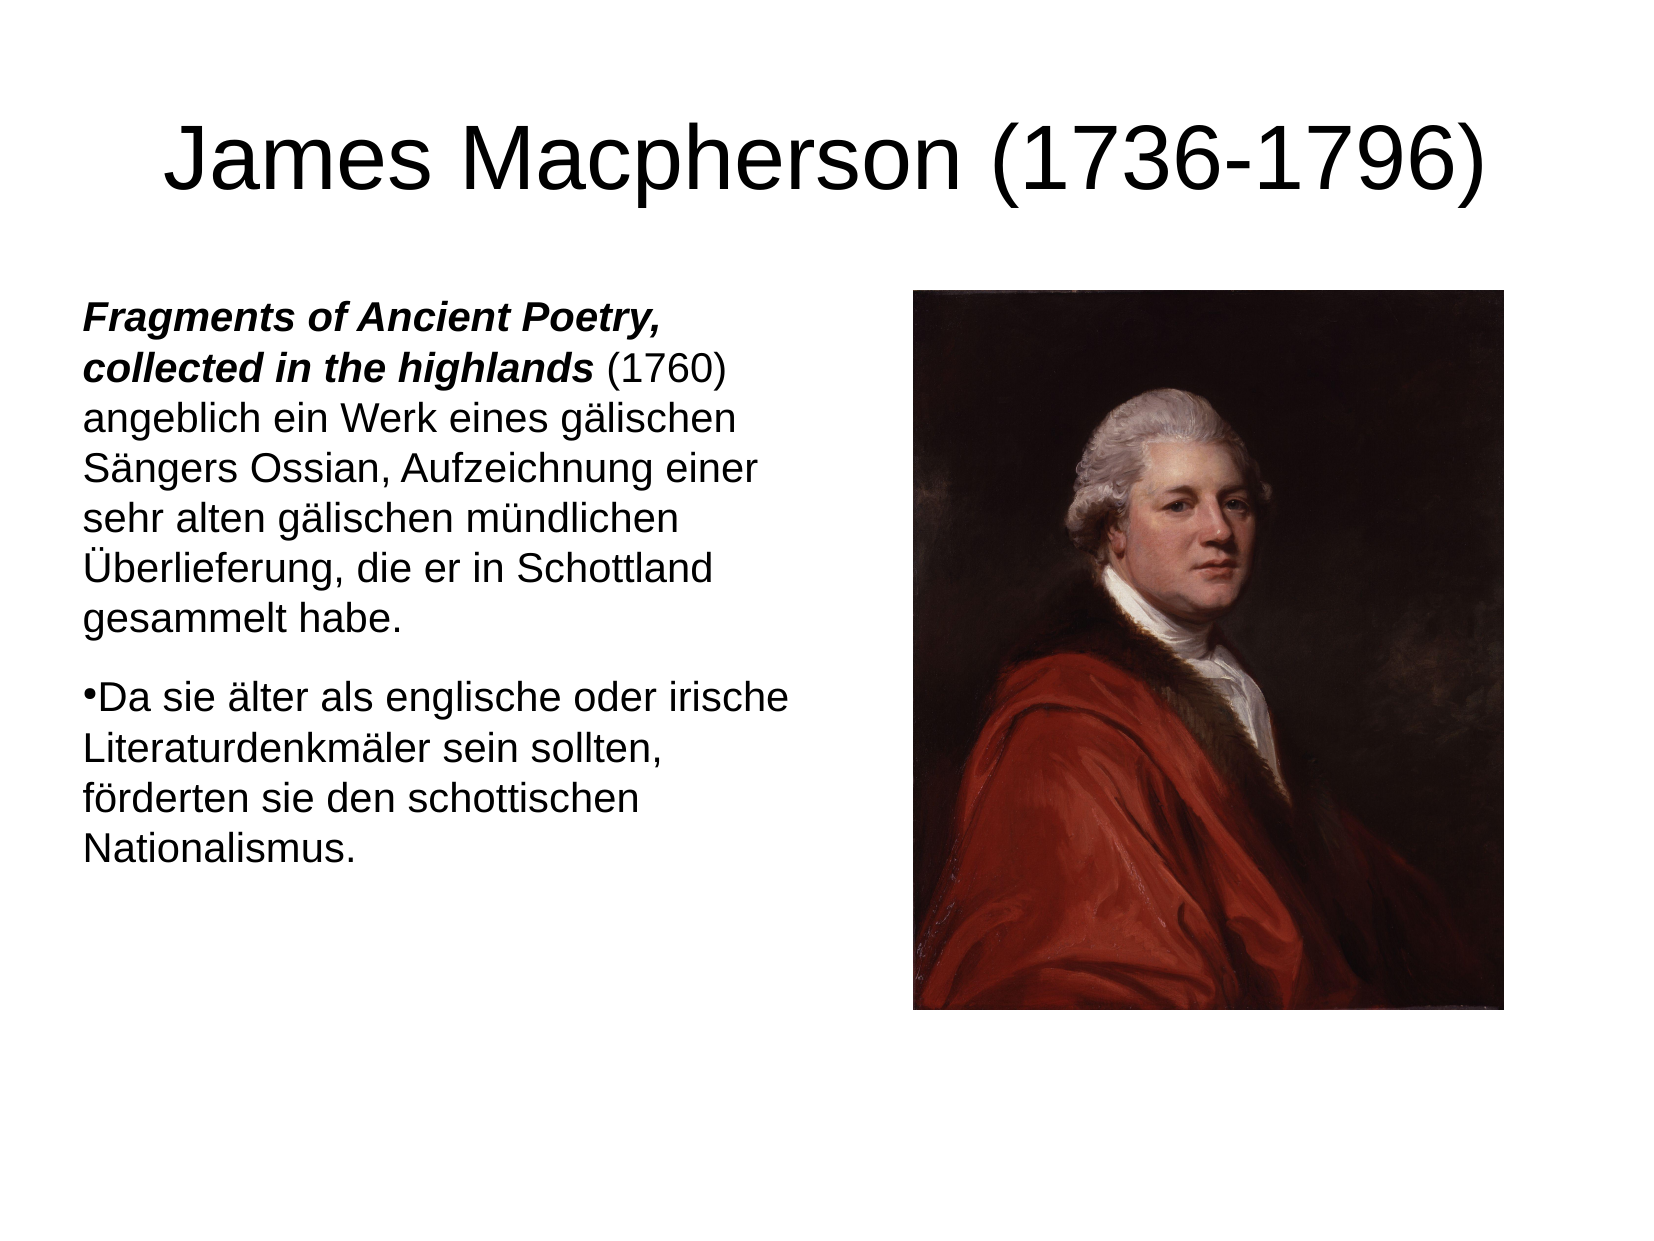

# James Macpherson (1736-1796)
Fragments of Ancient Poetry, collected in the highlands (1760) angeblich ein Werk eines gälischen Sängers Ossian, Aufzeichnung einer sehr alten gälischen mündlichen Überlieferung, die er in Schottland gesammelt habe.
Da sie älter als englische oder irische Literaturdenkmäler sein sollten, förderten sie den schottischen Nationalismus.